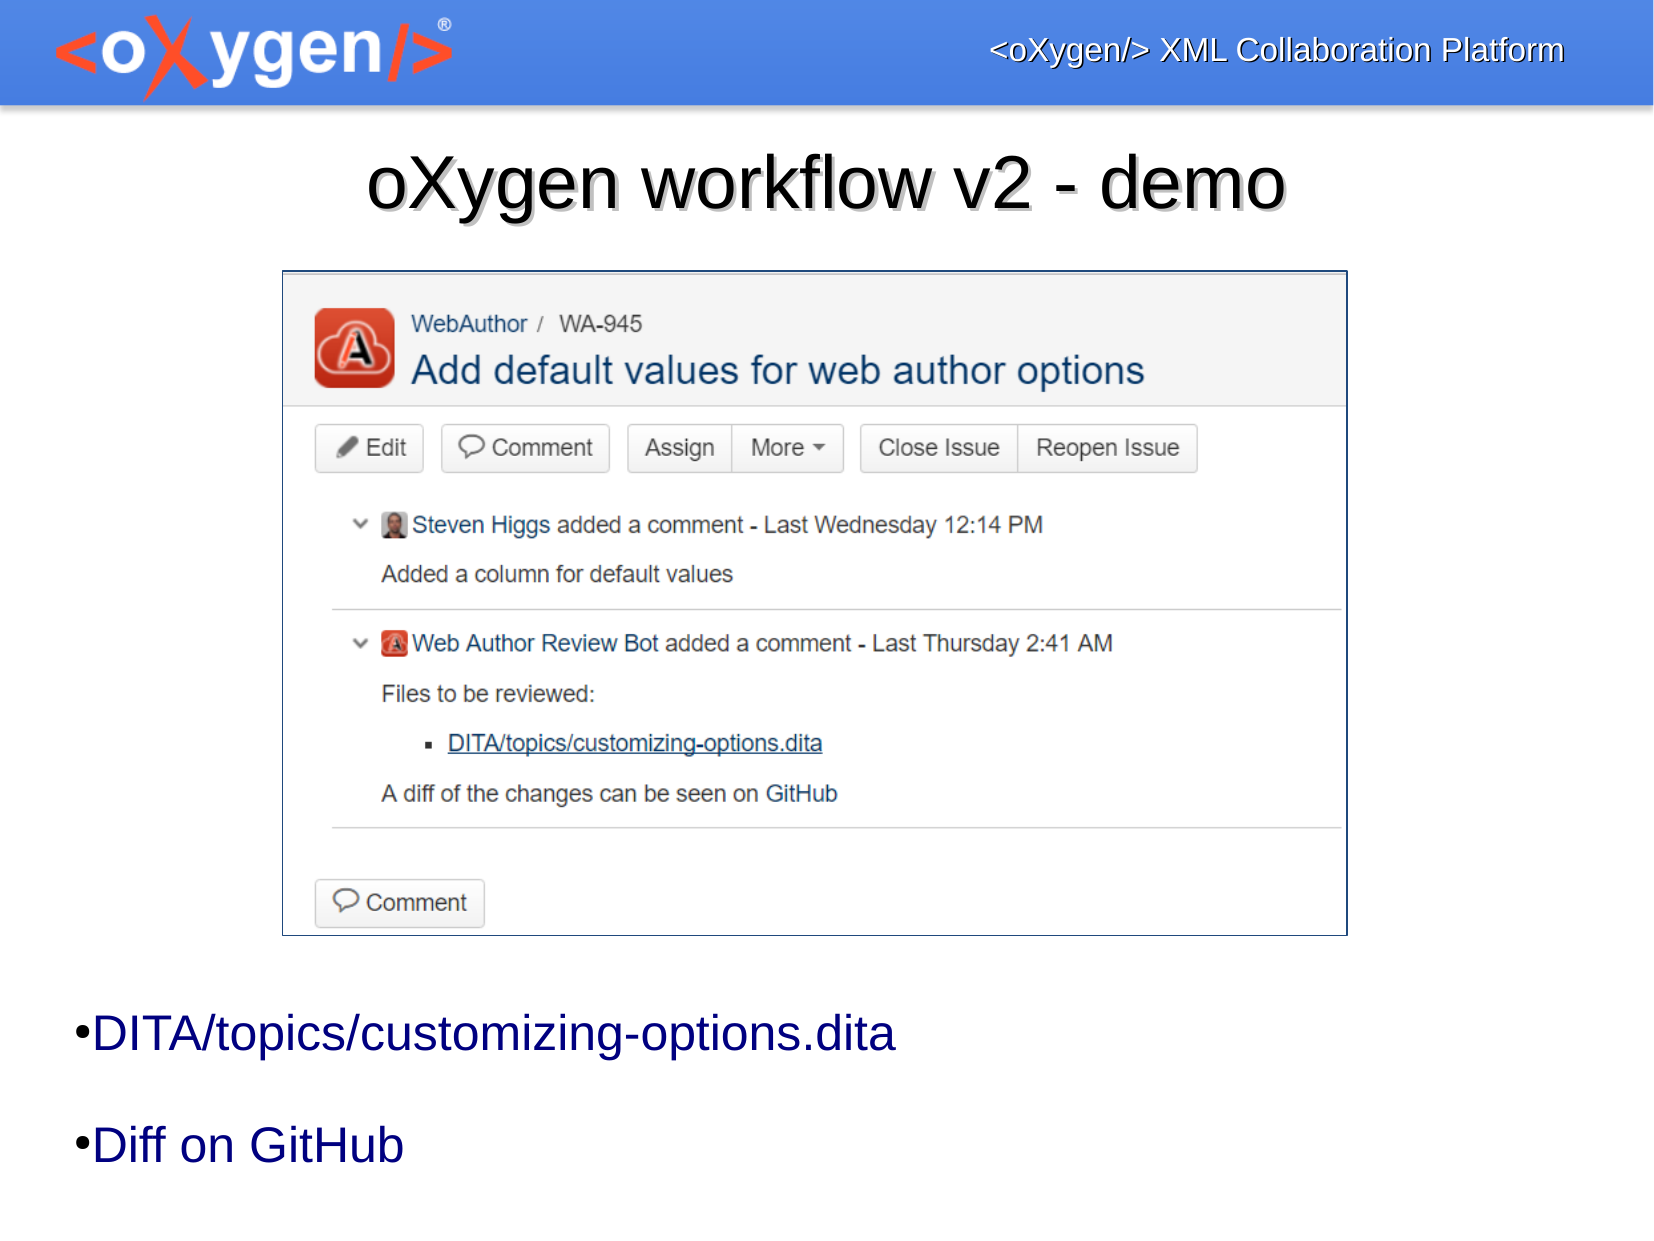

# oXygen workflow v2 - demo
DITA/topics/customizing-options.dita
Diff on GitHub